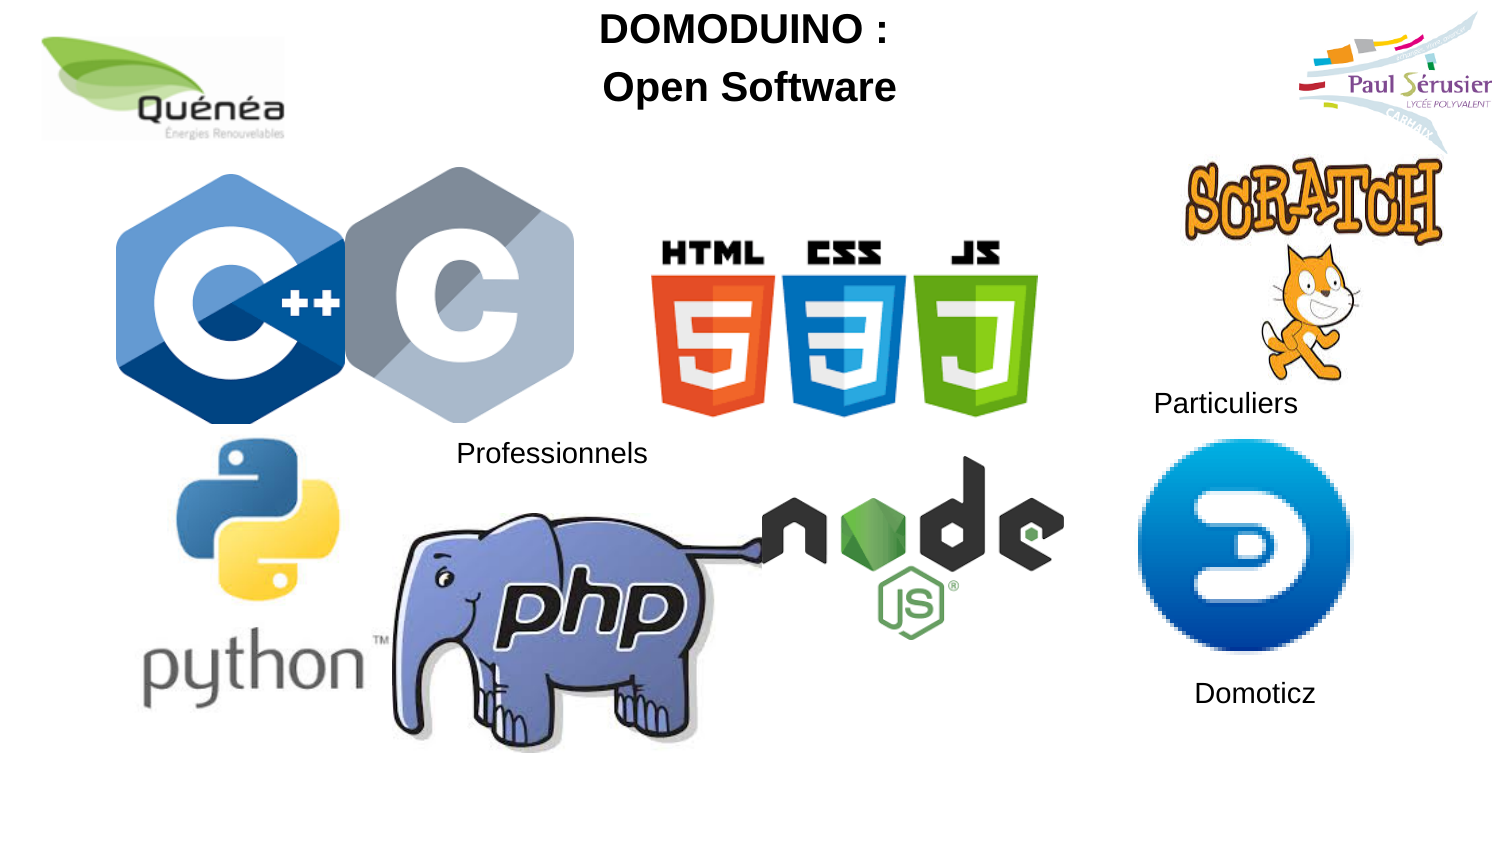

DOMODUINO :
Open Software
 Particuliers
 Professionnels
Domoticz